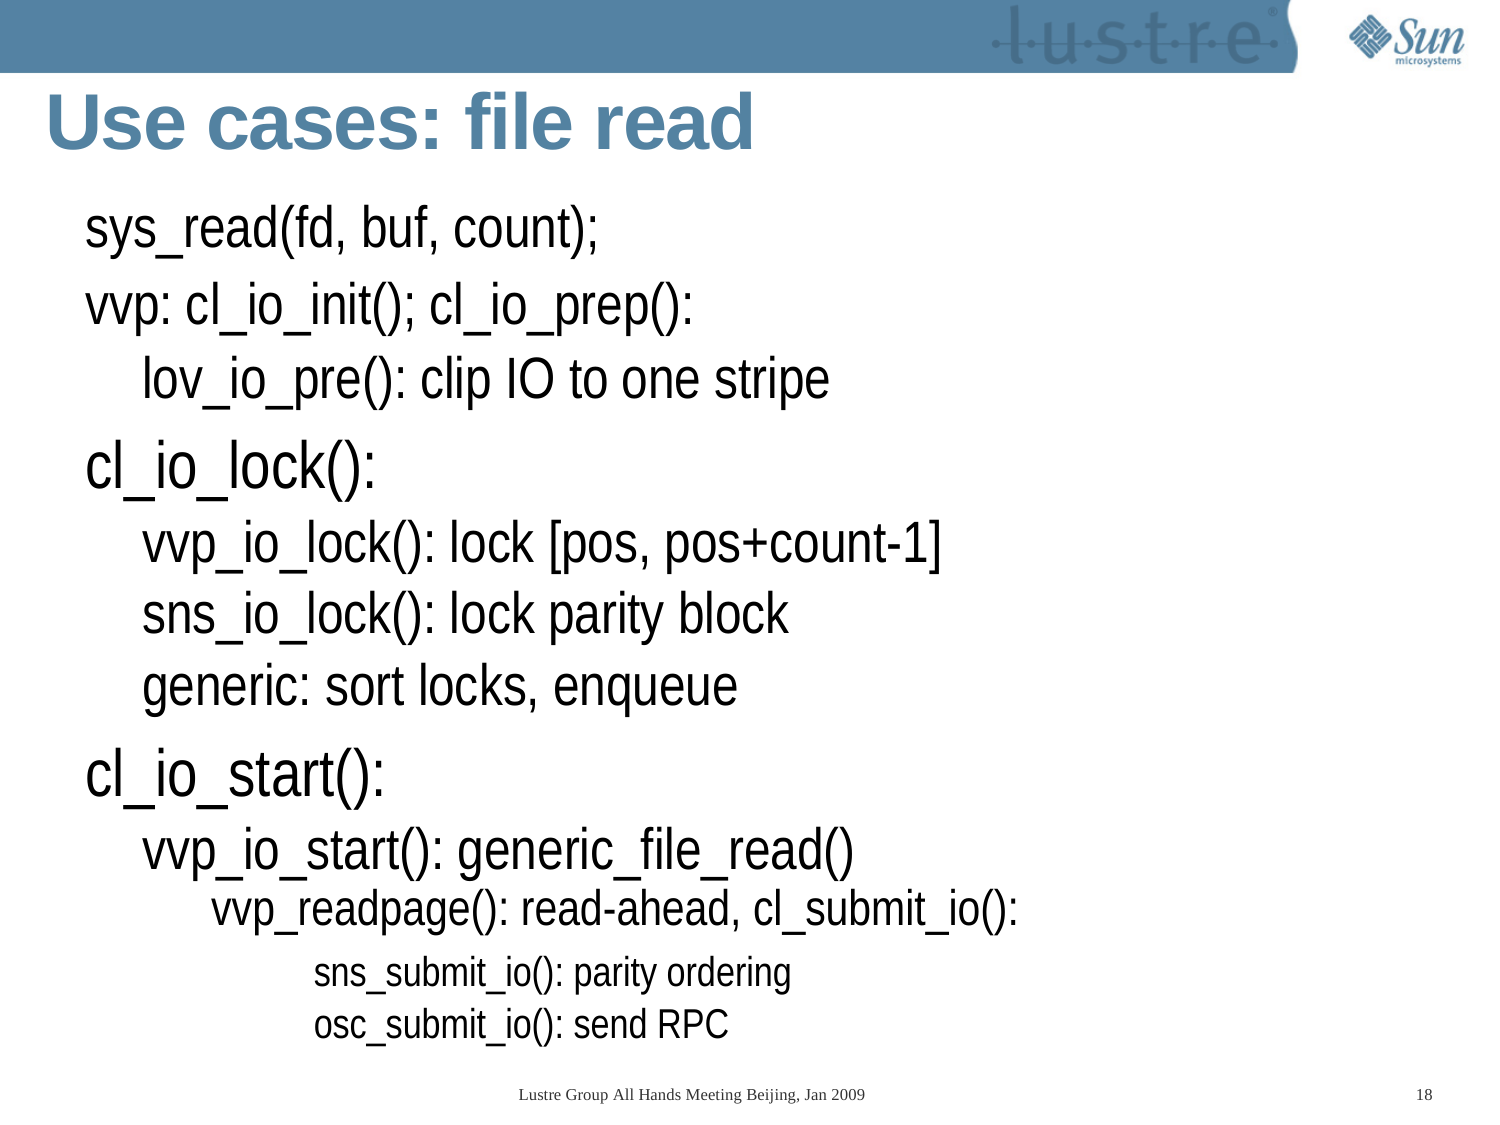

# Use cases: file read
sys_read(fd, buf, count);
vvp: cl_io_init(); cl_io_prep():
lov_io_pre(): clip IO to one stripe
cl_io_lock():
vvp_io_lock(): lock [pos, pos+count-1]
sns_io_lock(): lock parity block
generic: sort locks, enqueue
cl_io_start():
vvp_io_start(): generic_file_read()
vvp_readpage(): read-ahead, cl_submit_io():
sns_submit_io(): parity ordering
osc_submit_io(): send RPC